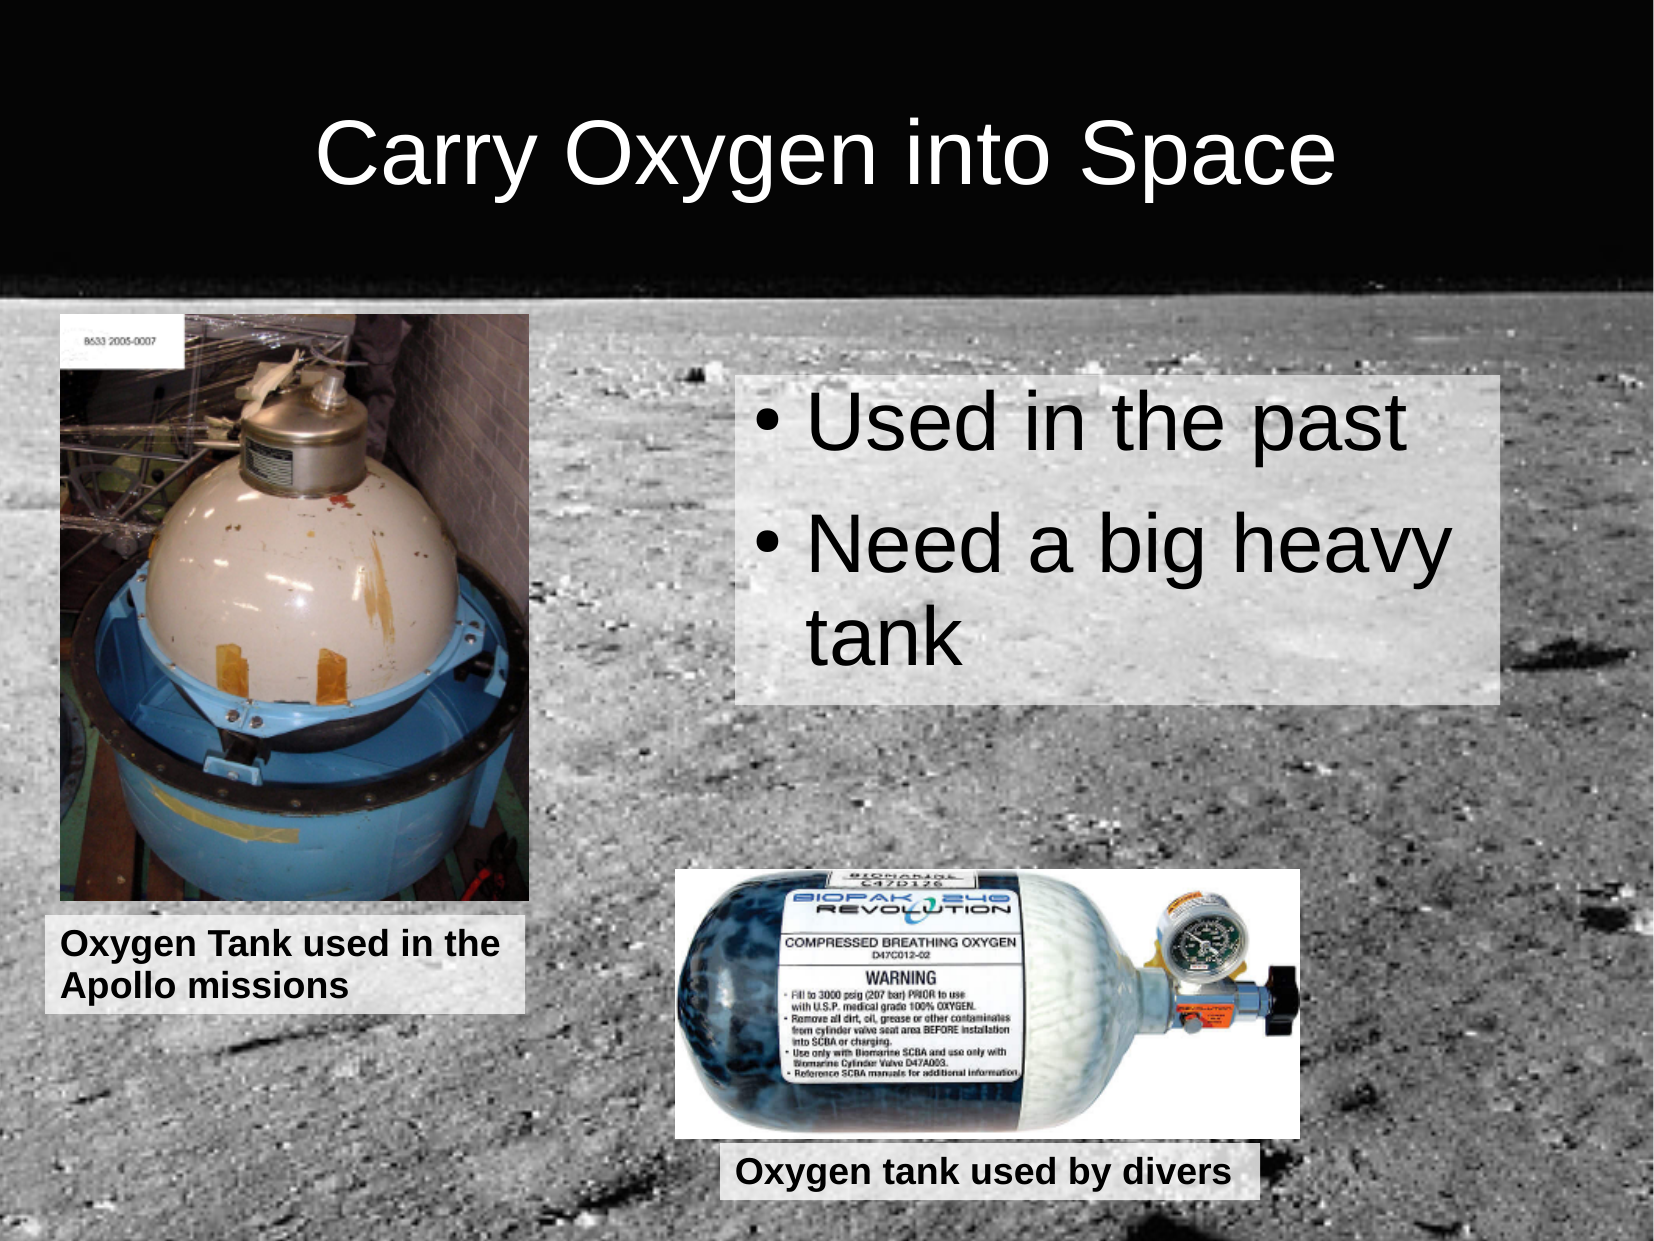

# Carry Oxygen into Space
Used in the past
Need a big heavy tank
Oxygen Tank used in the Apollo missions
Oxygen tank used by divers